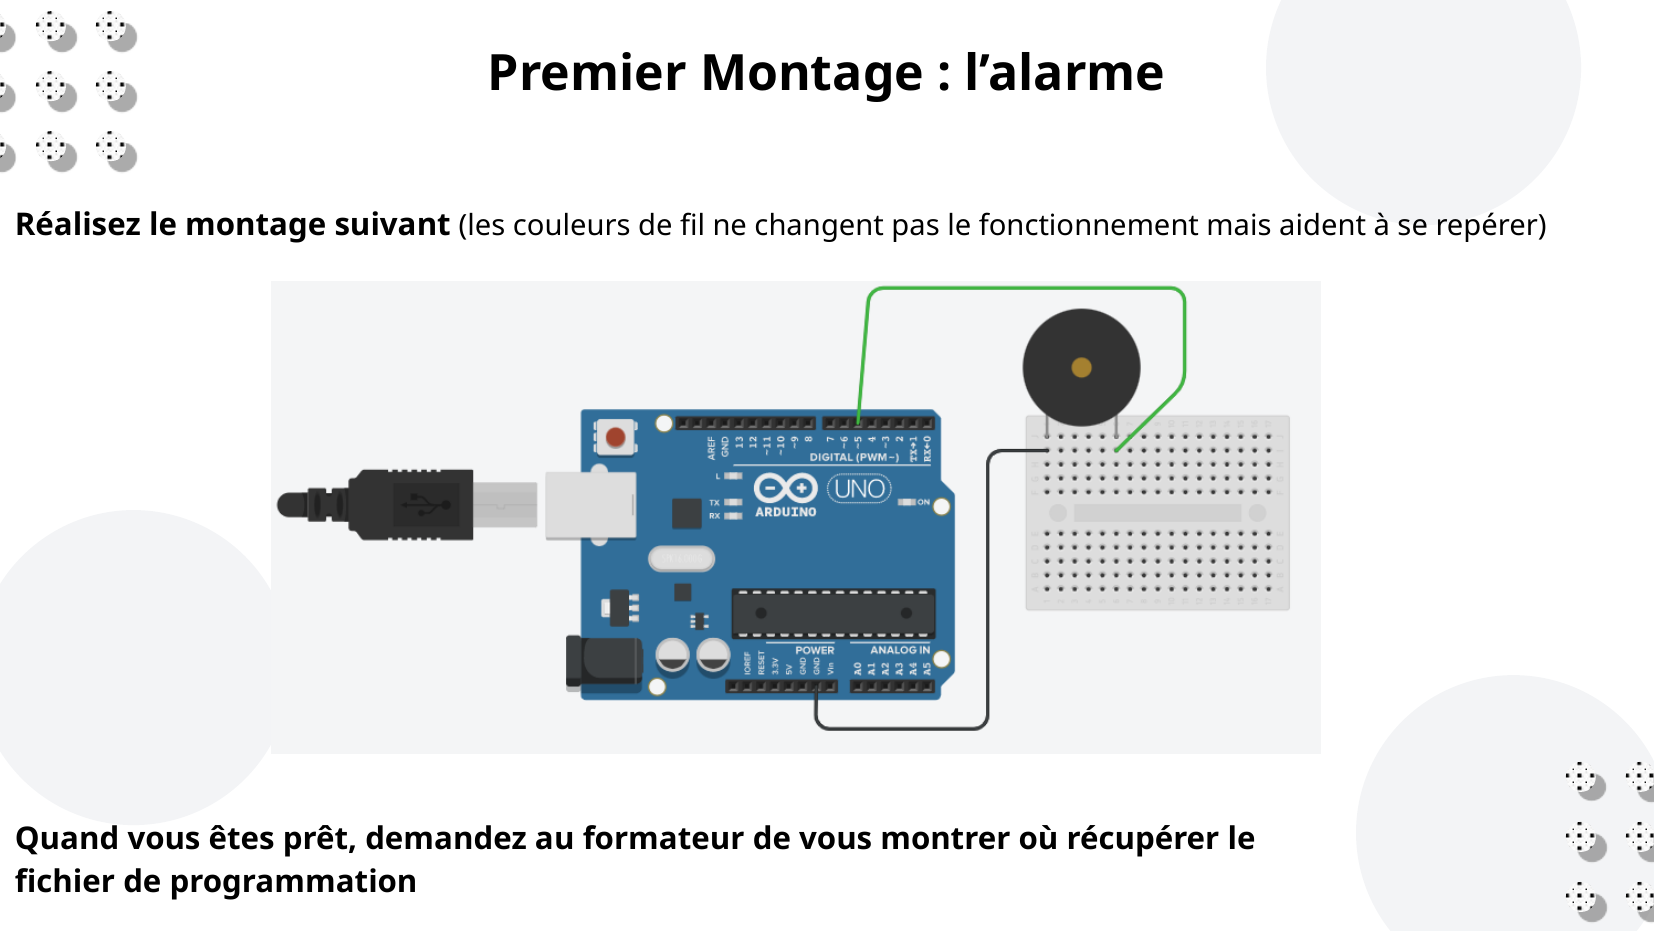

Premier Montage : l’alarme
Réalisez le montage suivant (les couleurs de fil ne changent pas le fonctionnement mais aident à se repérer)
Quand vous êtes prêt, demandez au formateur de vous montrer où récupérer le
fichier de programmation